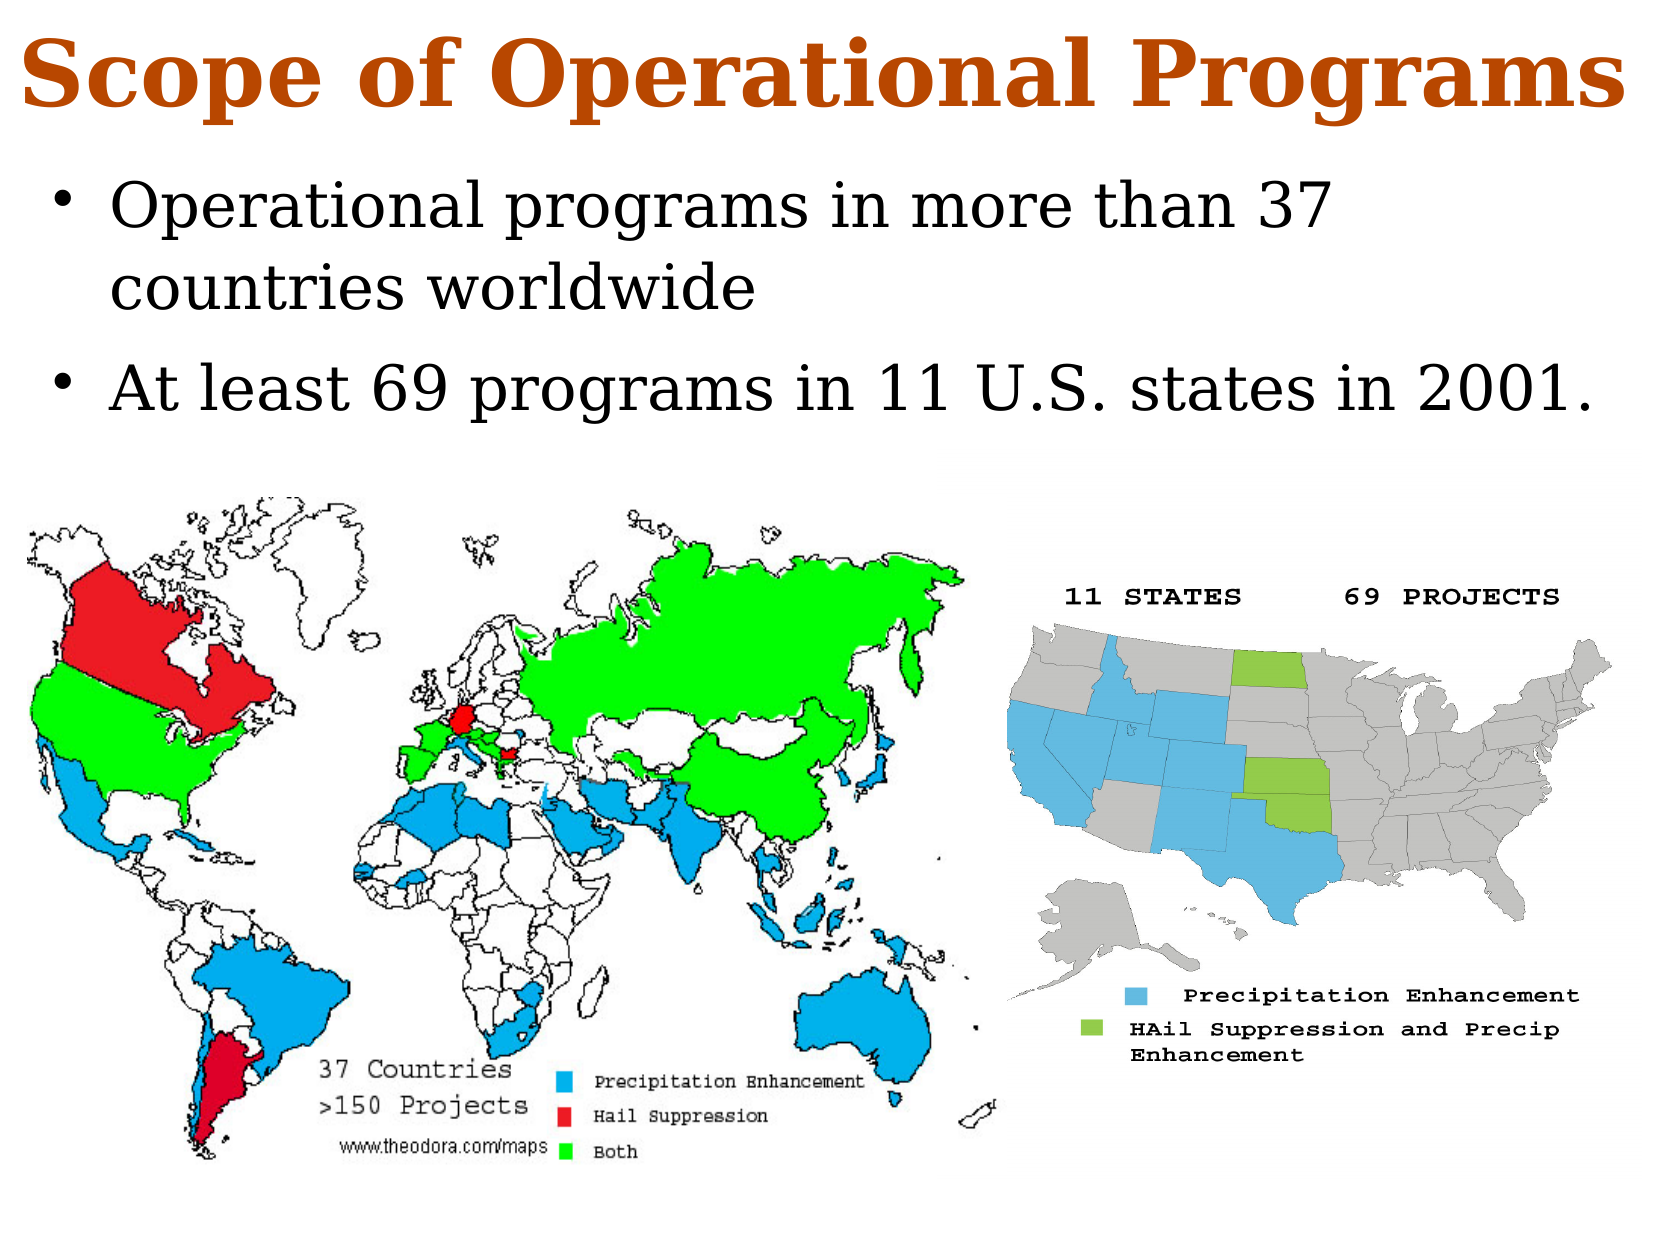

# Scope of Operational Programs
Operational programs in more than 37 countries worldwide
At least 69 programs in 11 U.S. states in 2001.